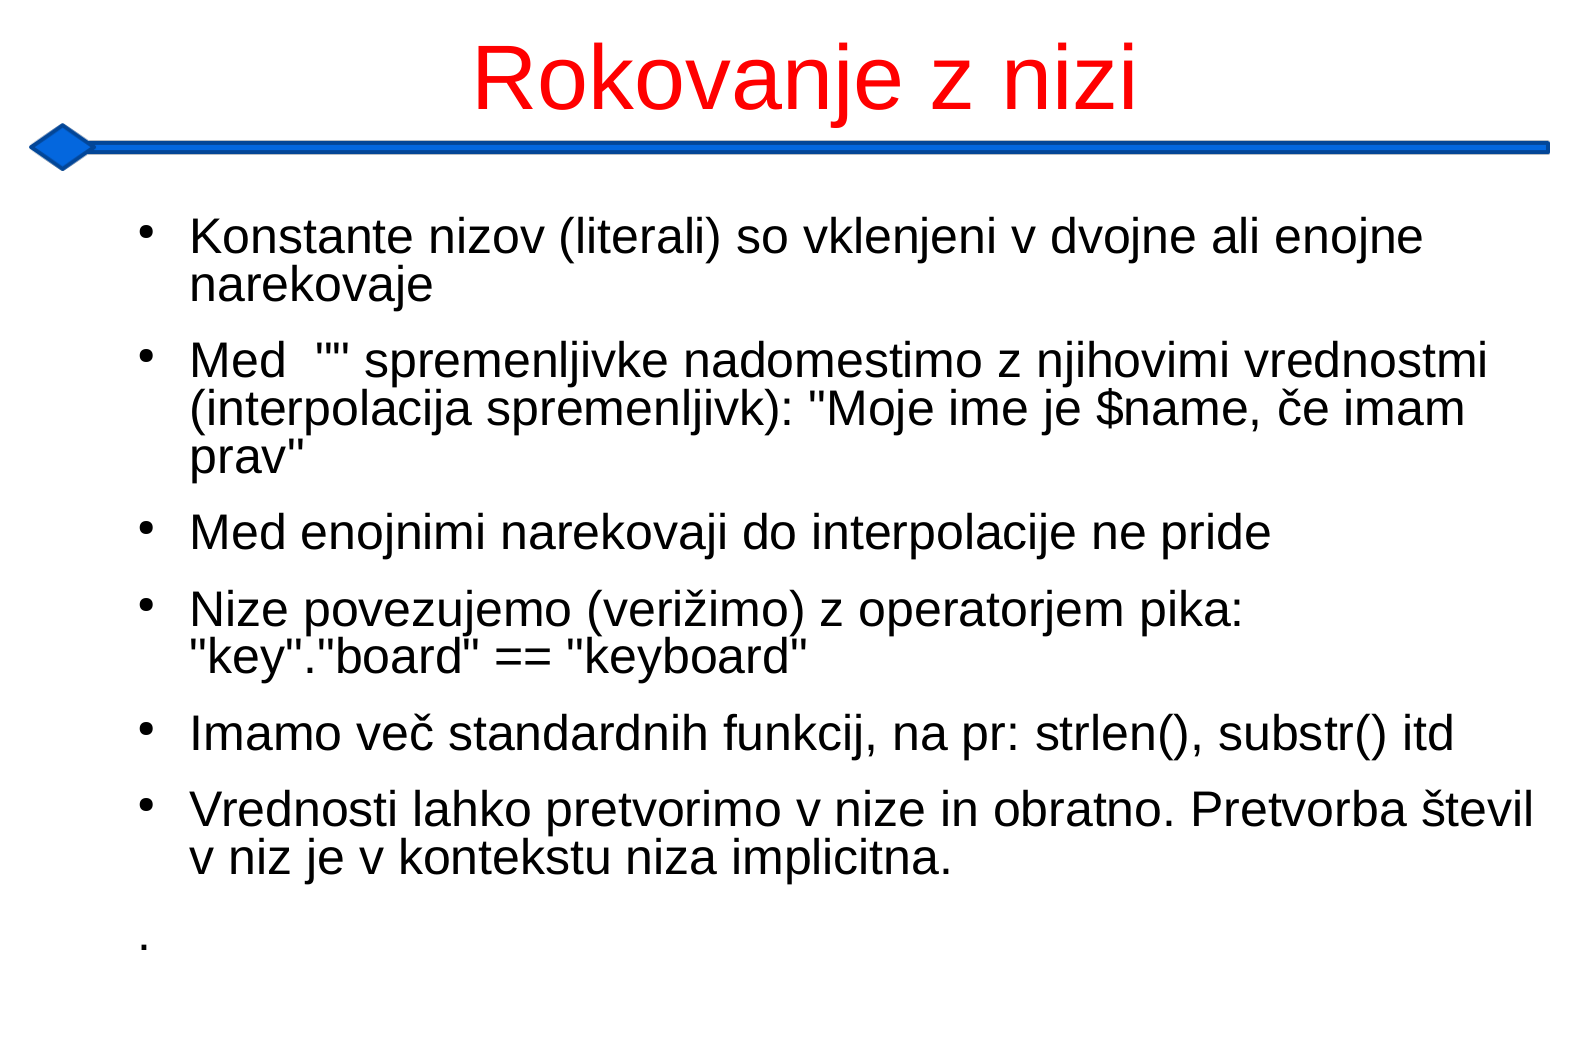

# Rokovanje z nizi
Konstante nizov (literali) so vklenjeni v dvojne ali enojne narekovaje
Med "" spremenljivke nadomestimo z njihovimi vrednostmi (interpolacija spremenljivk): "Moje ime je $name, če imam prav"
Med enojnimi narekovaji do interpolacije ne pride
Nize povezujemo (verižimo) z operatorjem pika: "key"."board" == "keyboard"
Imamo več standardnih funkcij, na pr: strlen(), substr() itd
Vrednosti lahko pretvorimo v nize in obratno. Pretvorba števil v niz je v kontekstu niza implicitna.
.